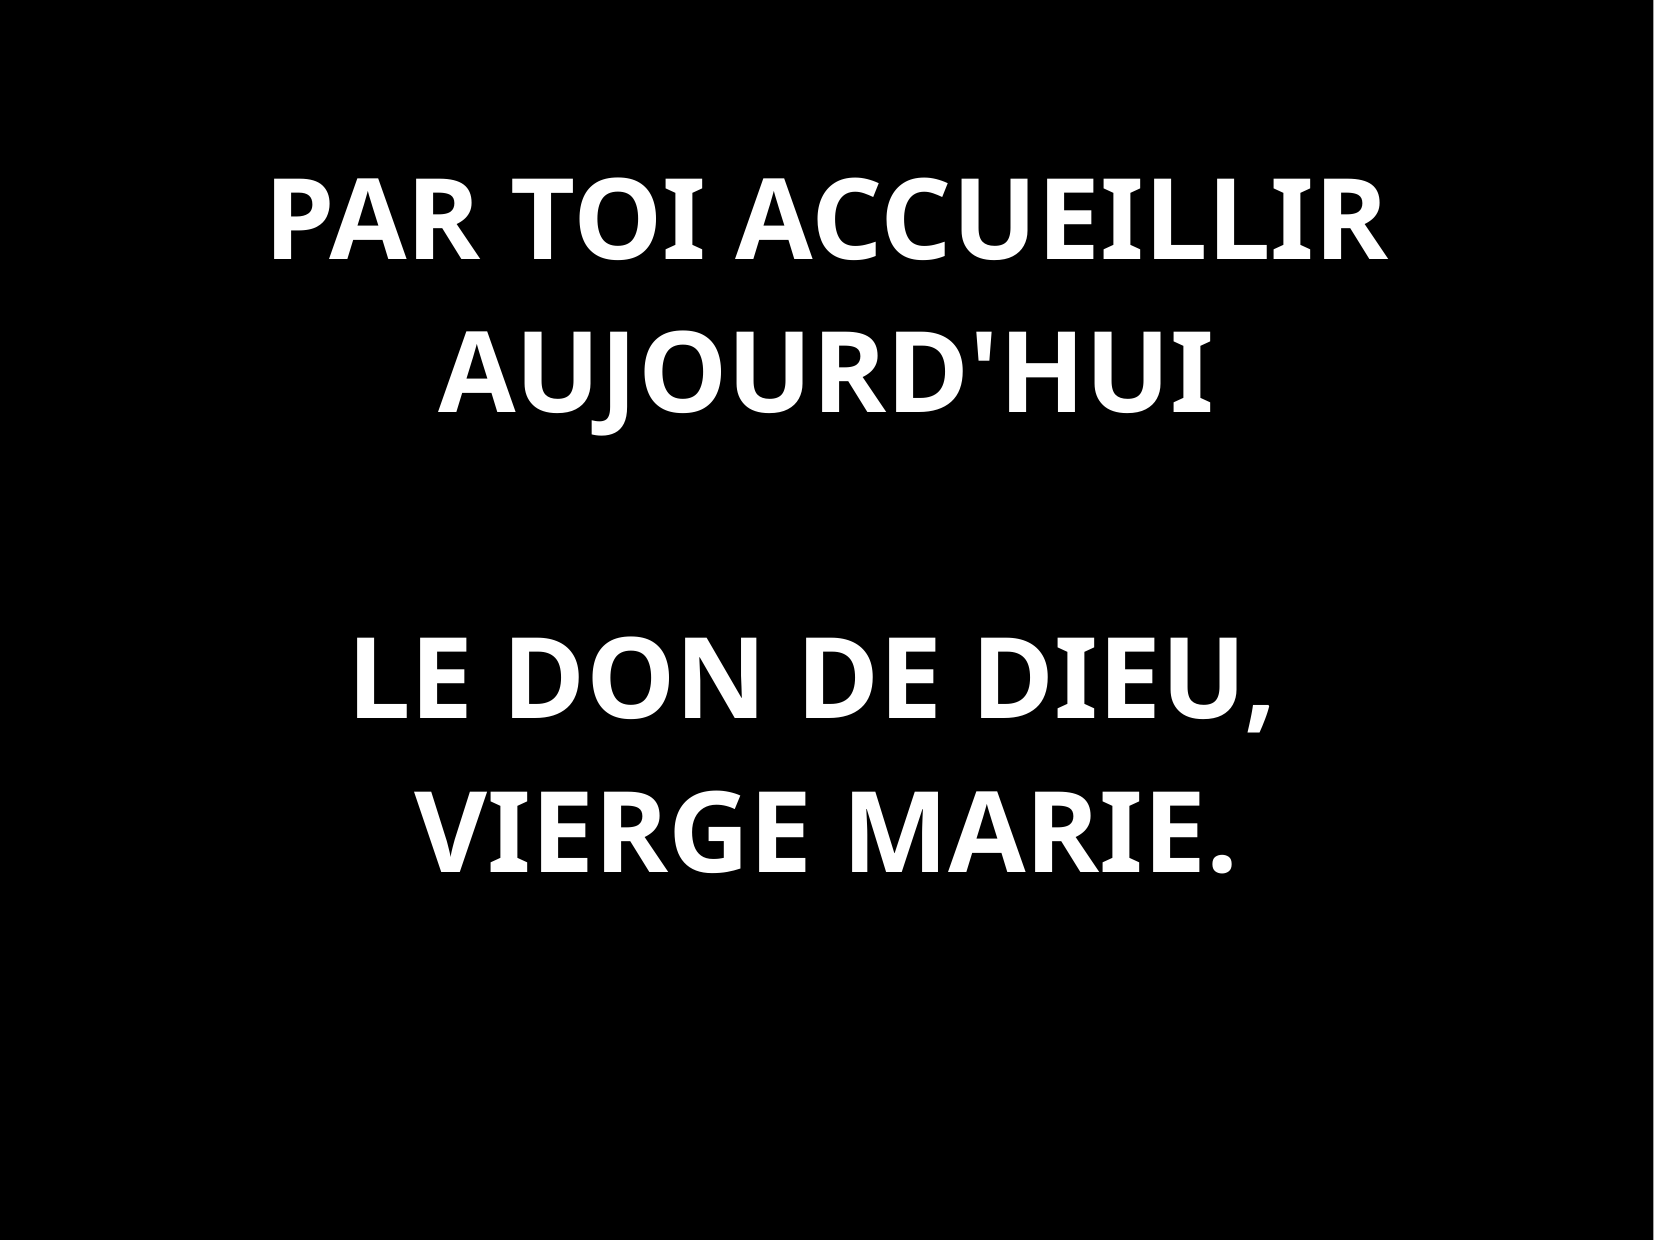

# PAR TOI ACCUEILLIR AUJOURD'HUI
LE DON DE DIEU,
VIERGE MARIE.